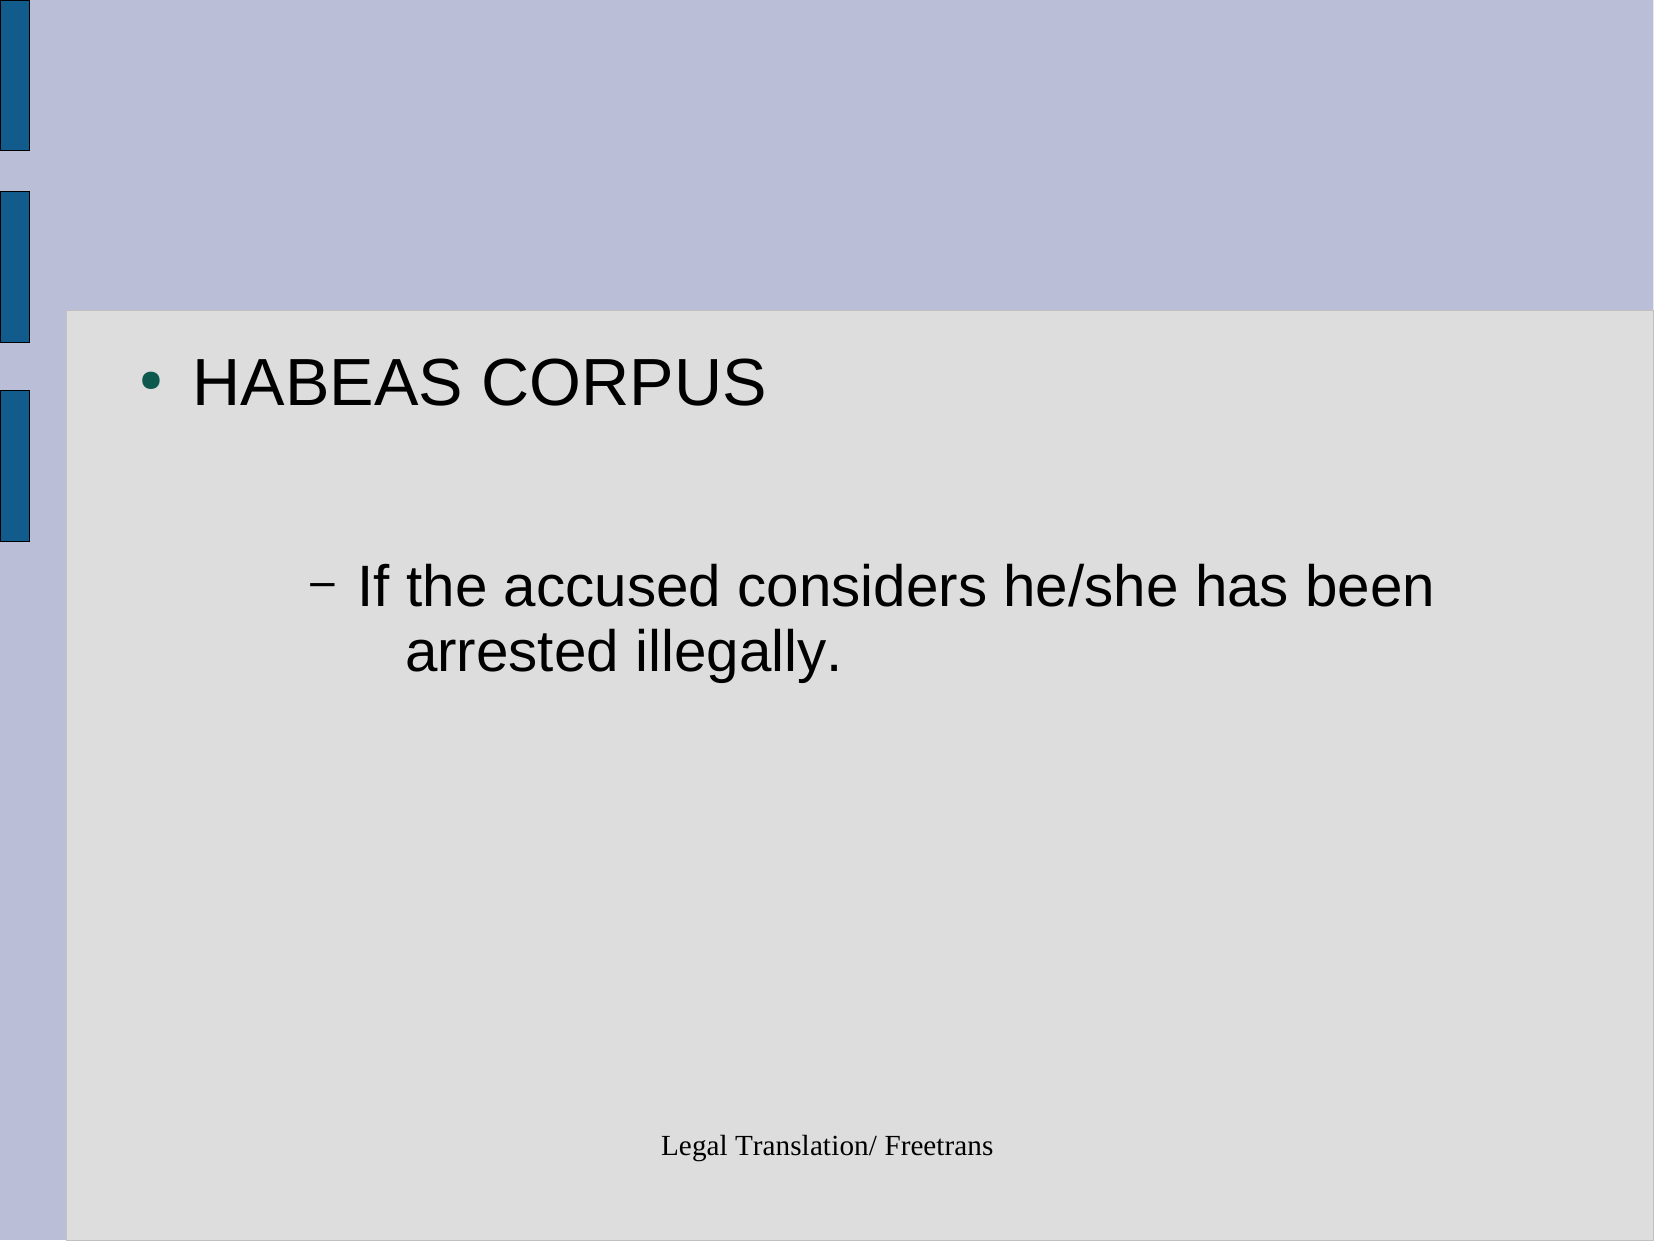

#
HABEAS CORPUS
If the accused considers he/she has been arrested illegally.
Legal Translation/ Freetrans